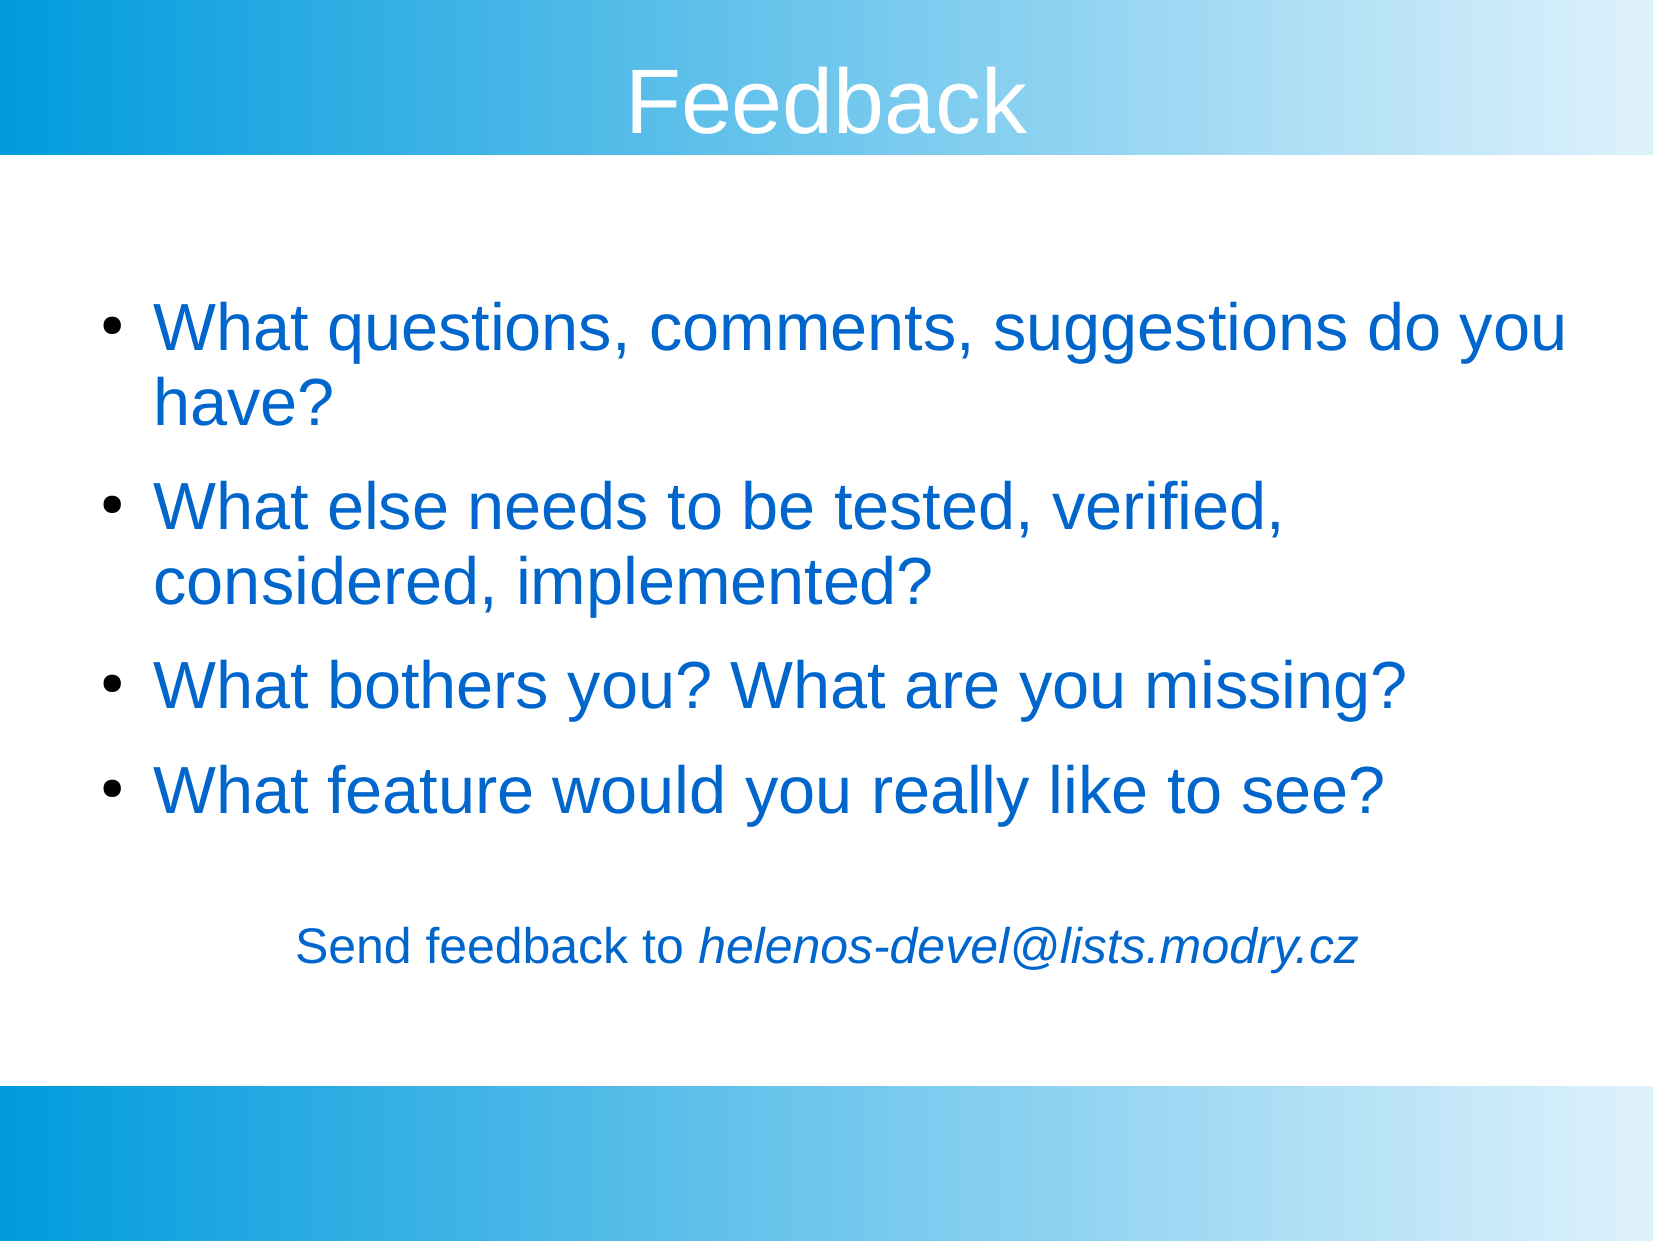

# Feedback
What questions, comments, suggestions do you have?
What else needs to be tested, verified, considered, implemented?
What bothers you? What are you missing?
What feature would you really like to see?
Send feedback to helenos-devel@lists.modry.cz